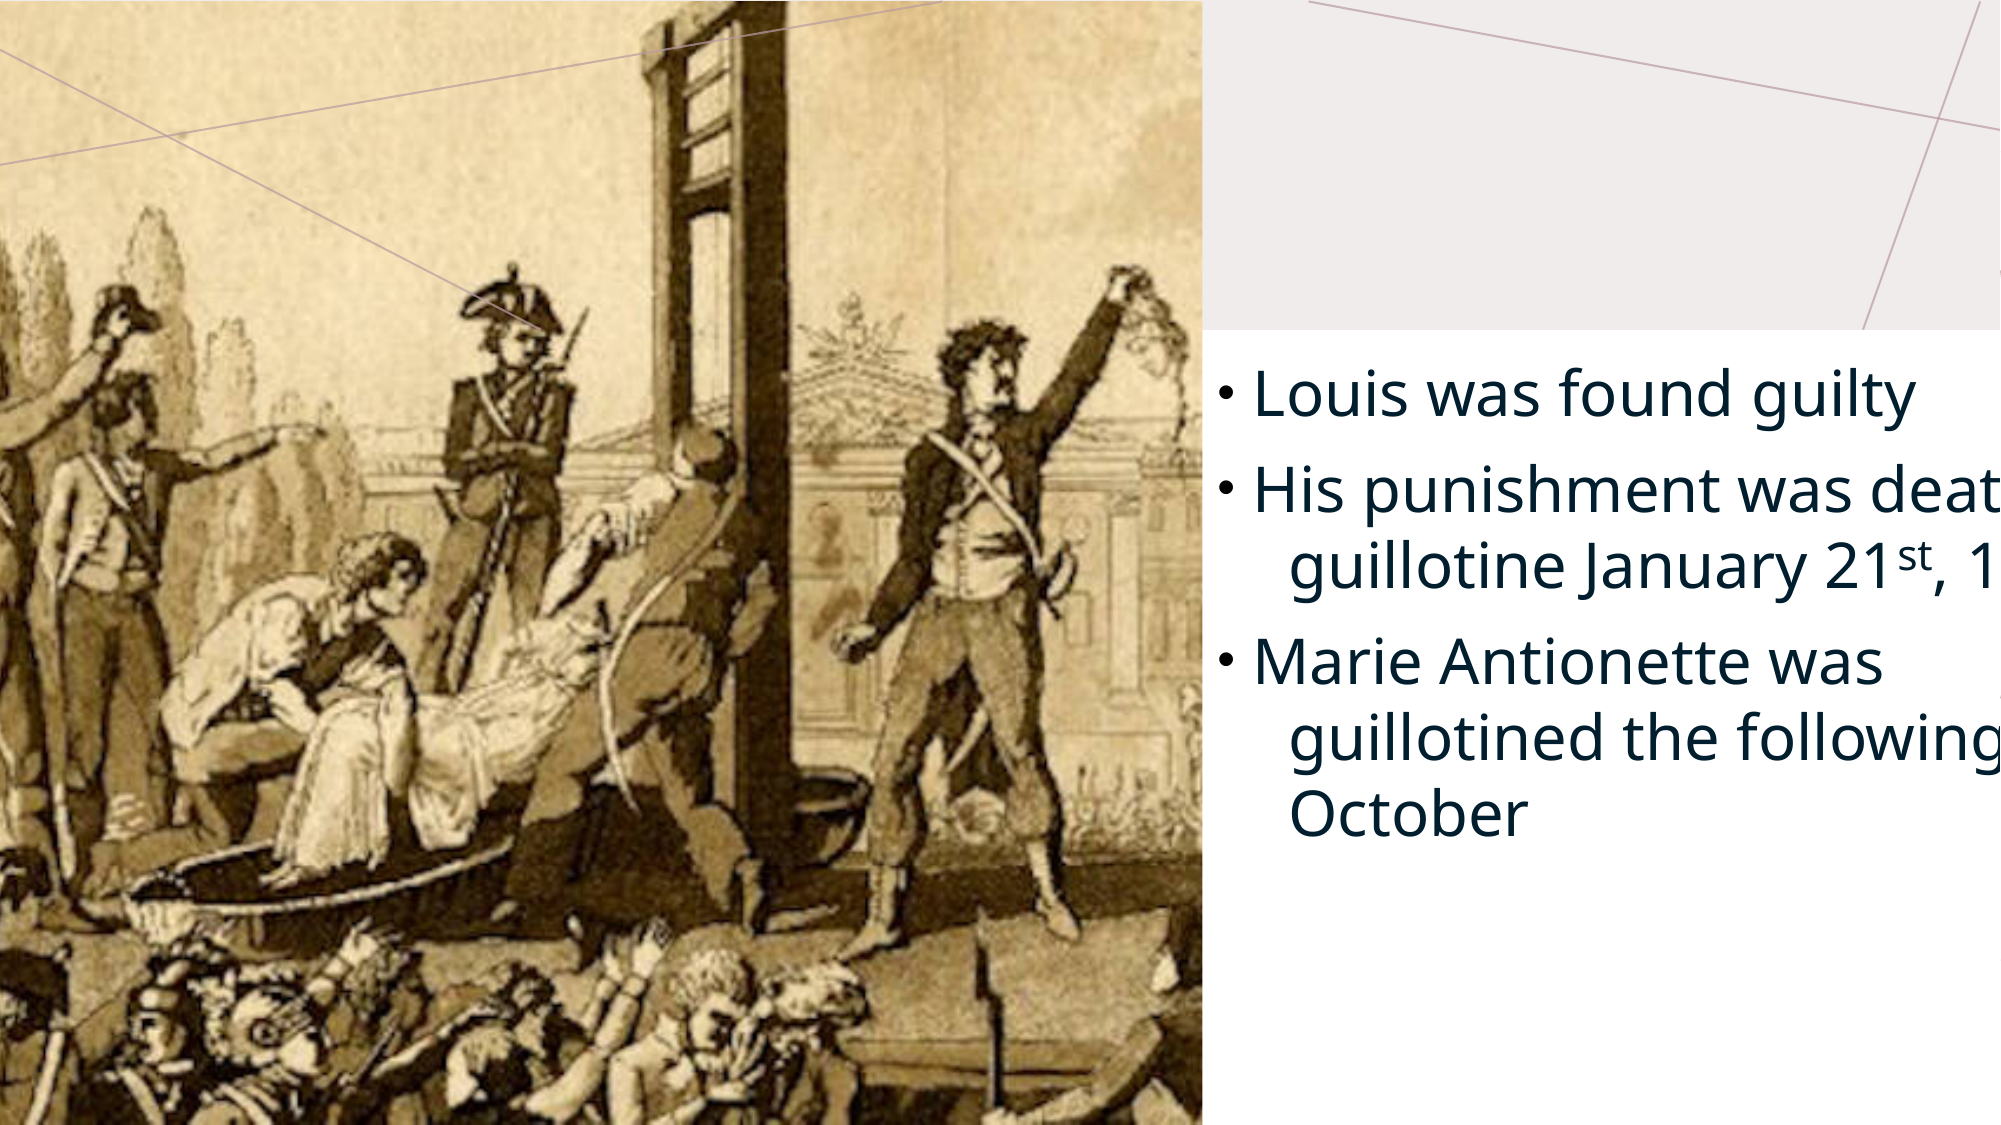

# Louis was found guilty
His punishment was death by guillotine January 21st, 1793
Marie Antionette was guillotined the following October